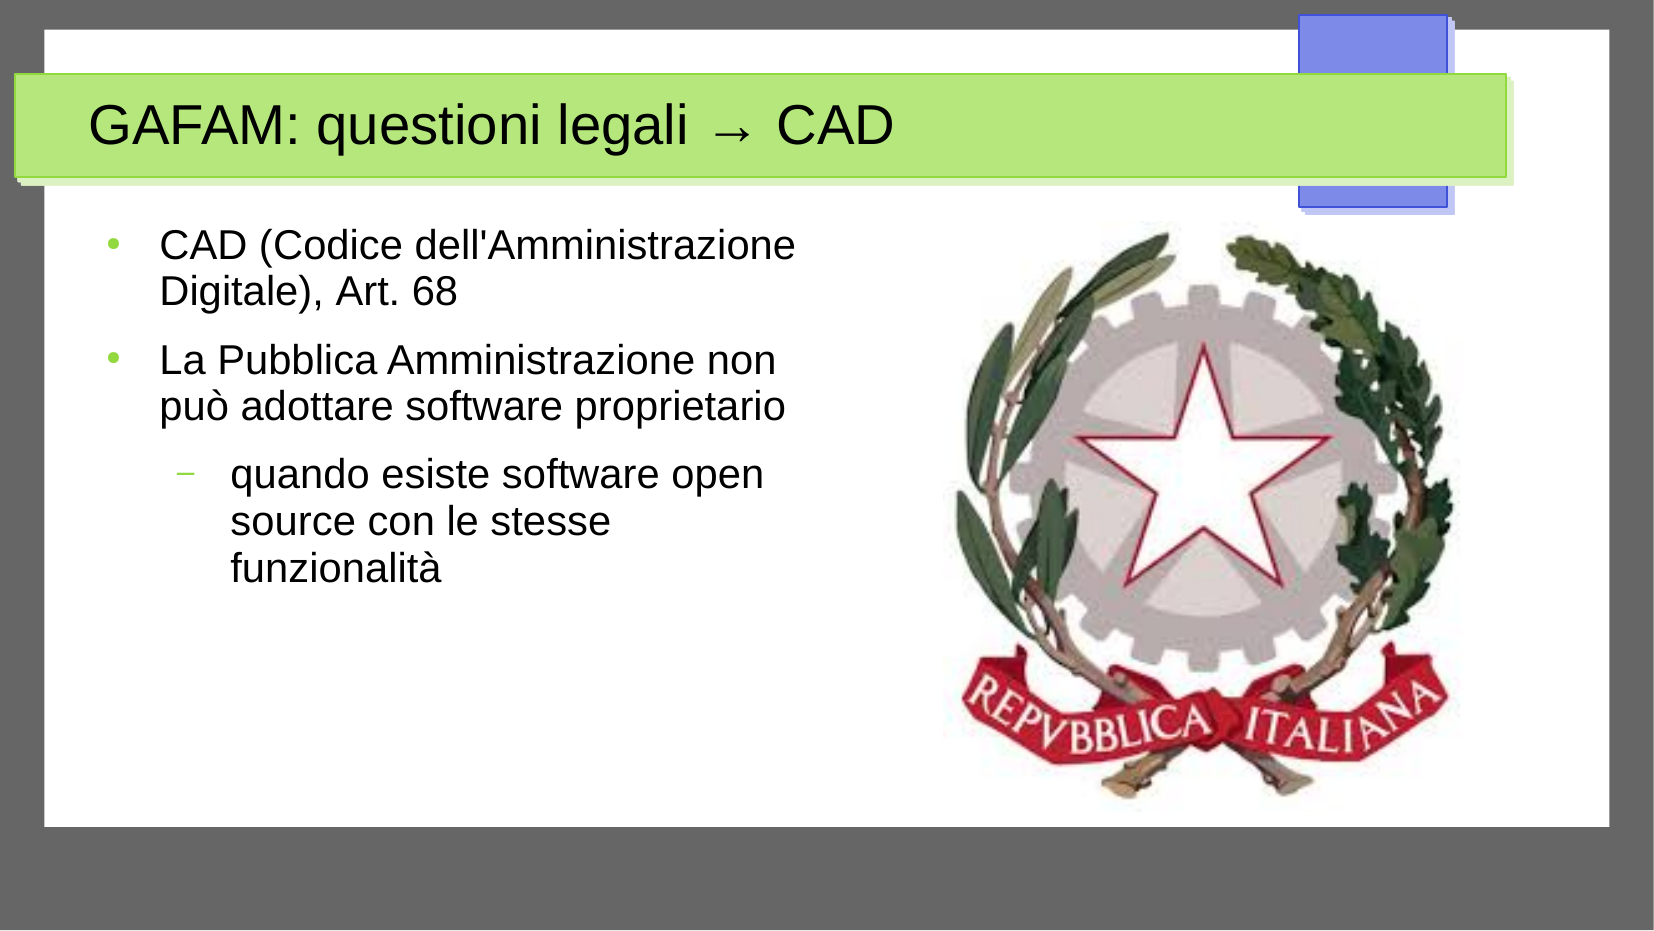

# GAFAM: questioni legali → CAD
CAD (Codice dell'Amministrazione Digitale), Art. 68
La Pubblica Amministrazione non può adottare software proprietario
quando esiste software open source con le stesse funzionalità